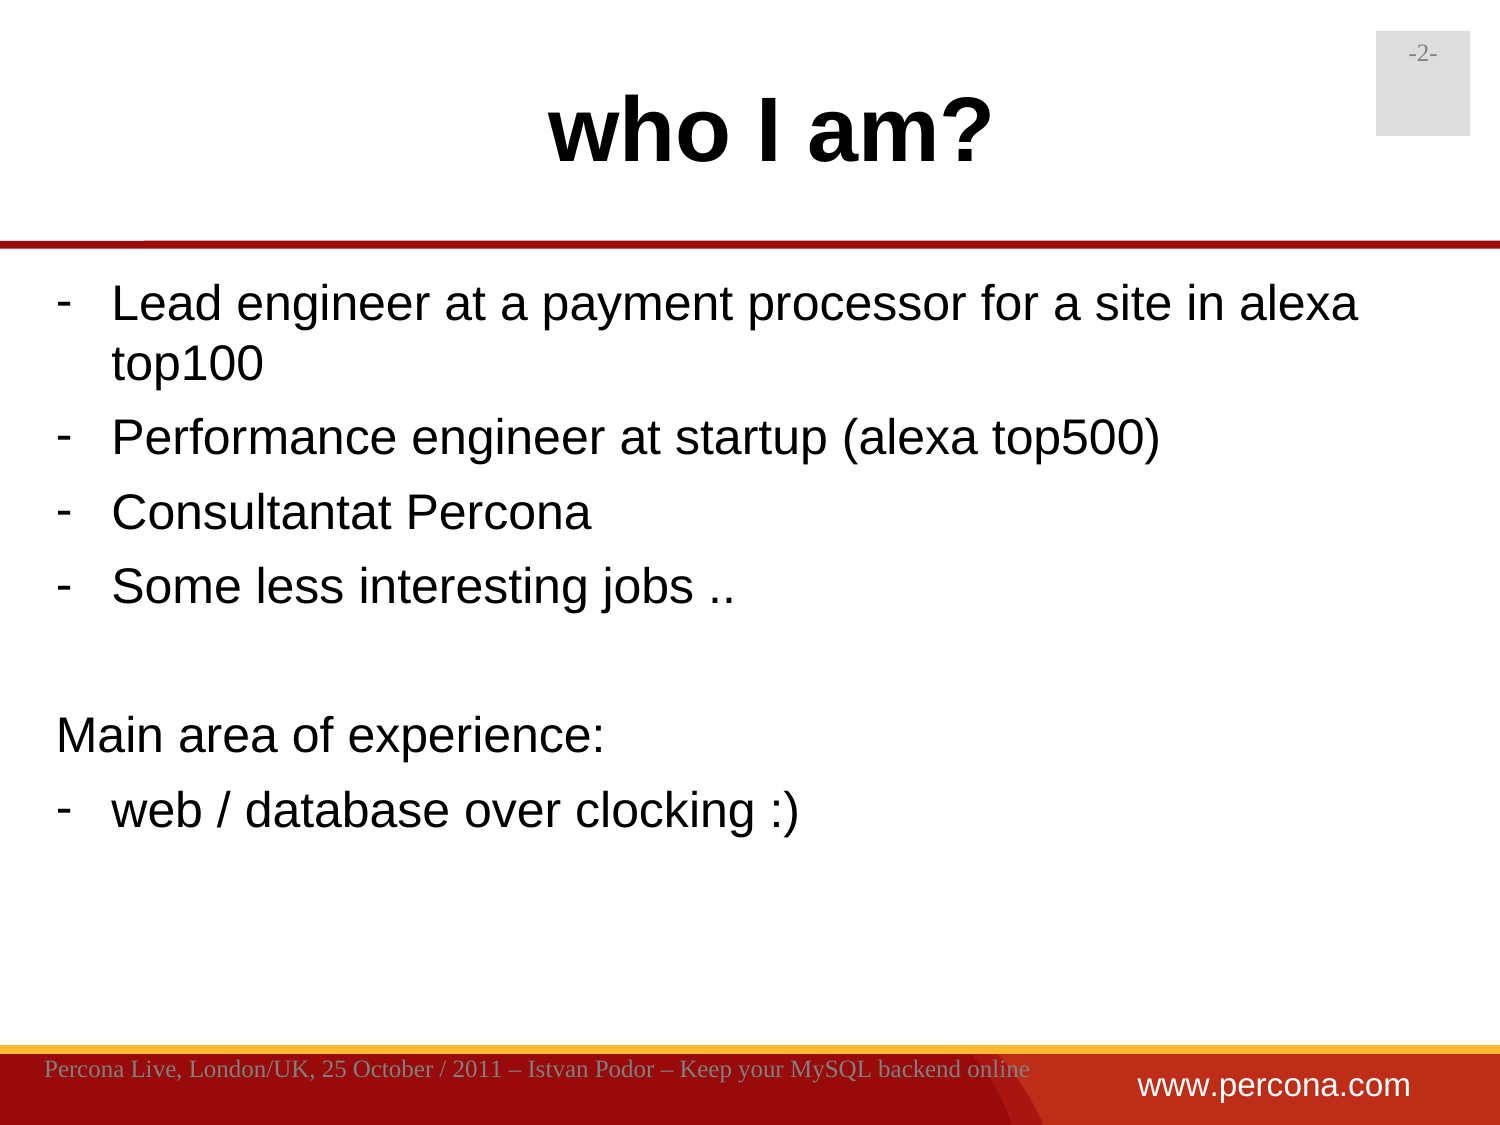

# who I am?
Lead engineer at a payment processor for a site in alexa top100
Performance engineer at startup (alexa top500)
Consultantat Percona
Some less interesting jobs ..
Main area of experience:
web / database over clocking :)
Percona Live, London/UK, 25 October / 2011 – Istvan Podor – Keep your MySQL backend online